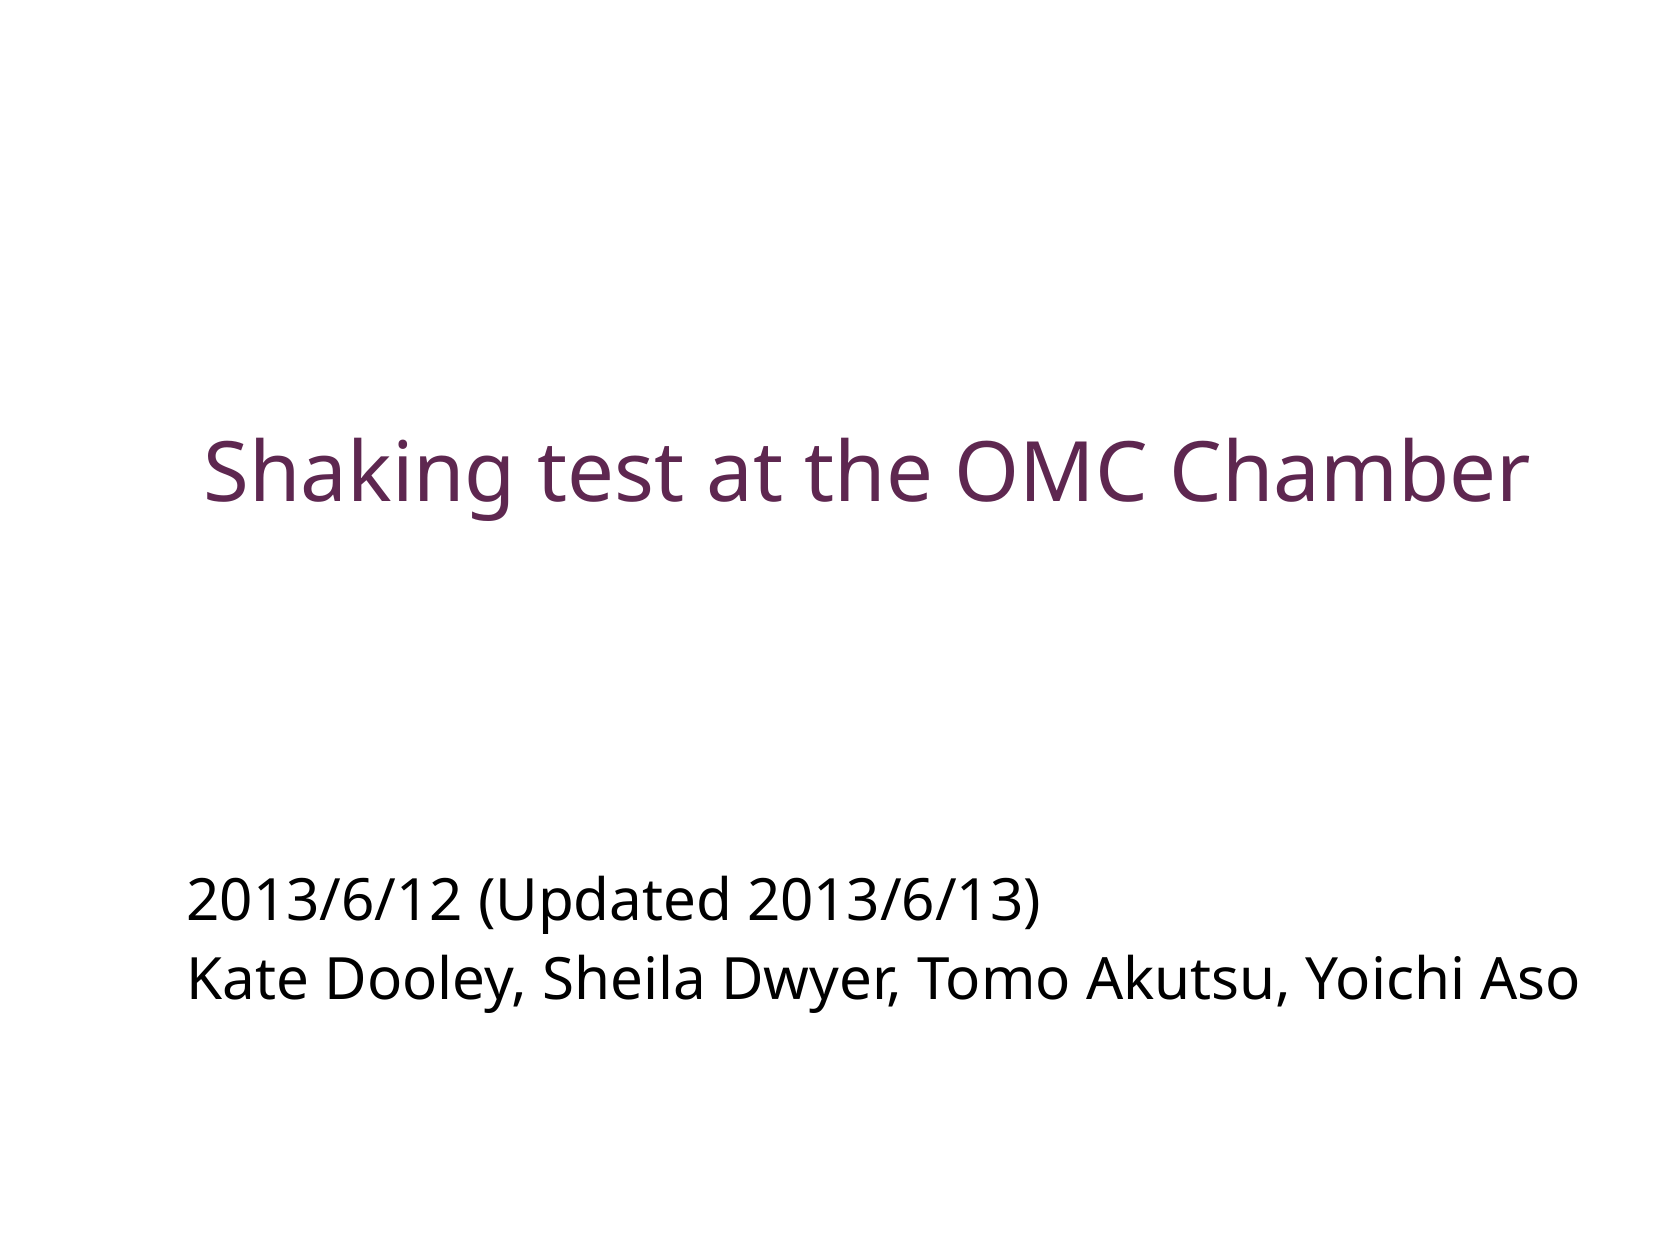

Shaking test at the OMC Chamber
2013/6/12 (Updated 2013/6/13)
Kate Dooley, Sheila Dwyer, Tomo Akutsu, Yoichi Aso